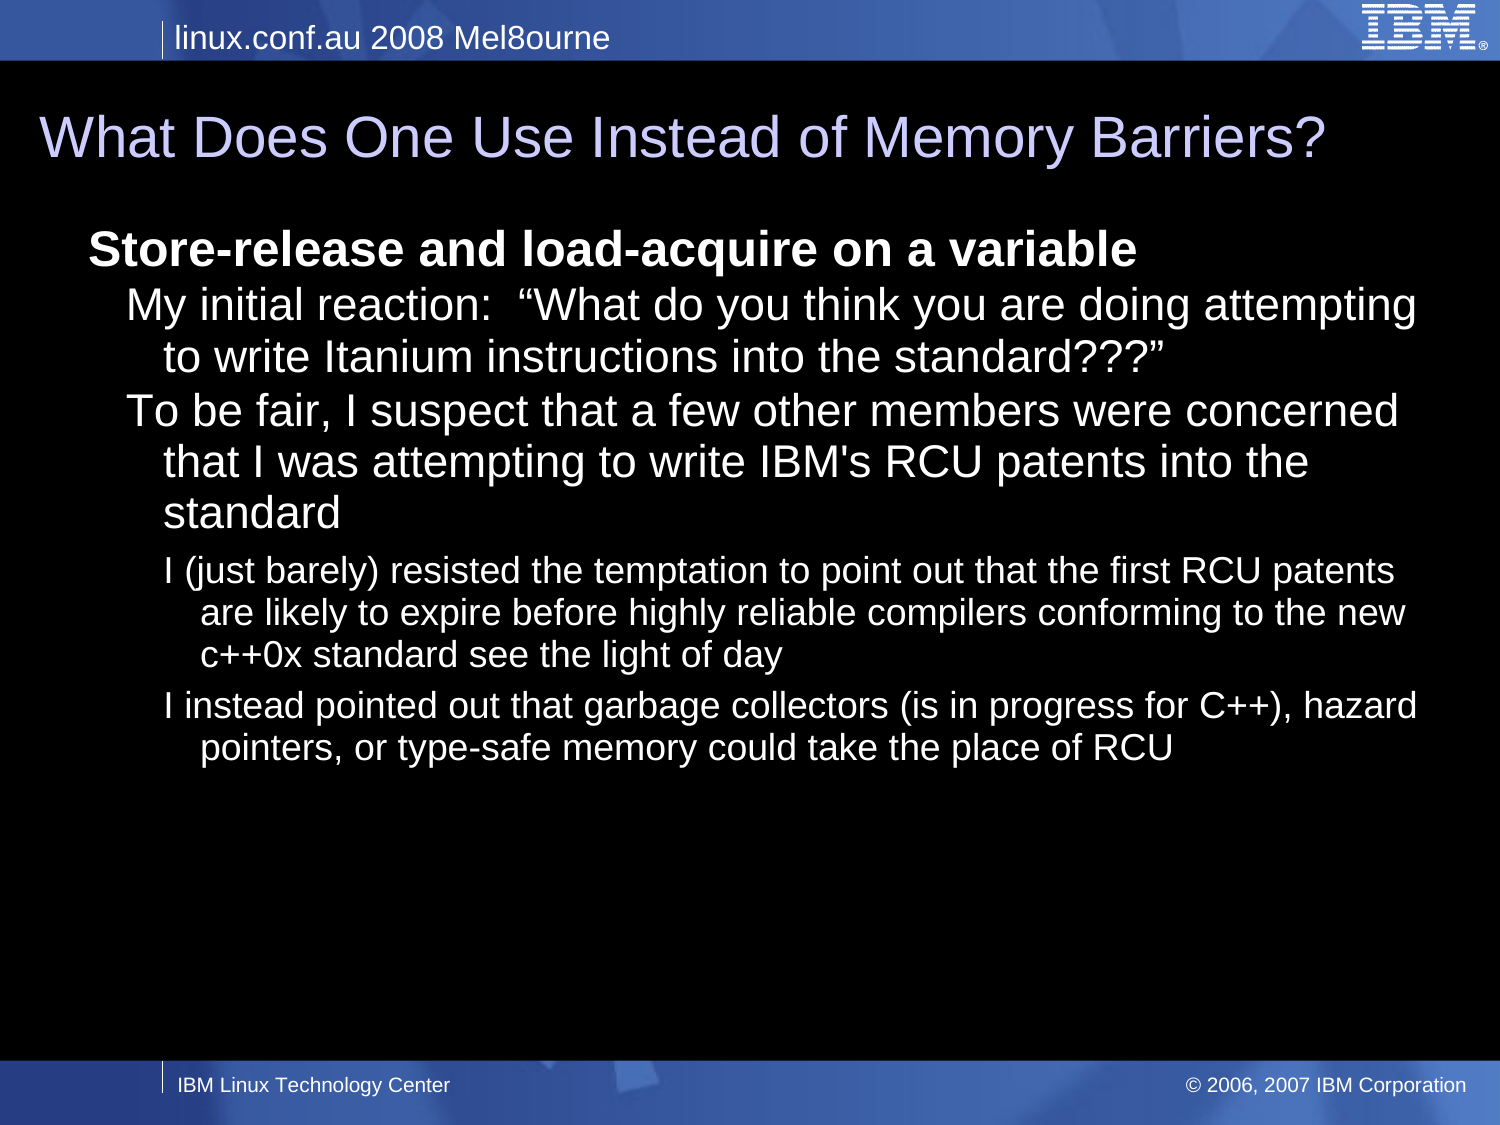

# What Does One Use Instead of Memory Barriers?
Store-release and load-acquire on a variable
My initial reaction: “What do you think you are doing attempting to write Itanium instructions into the standard???”
To be fair, I suspect that a few other members were concerned that I was attempting to write IBM's RCU patents into the standard
I (just barely) resisted the temptation to point out that the first RCU patents are likely to expire before highly reliable compilers conforming to the new c++0x standard see the light of day
I instead pointed out that garbage collectors (is in progress for C++), hazard pointers, or type-safe memory could take the place of RCU